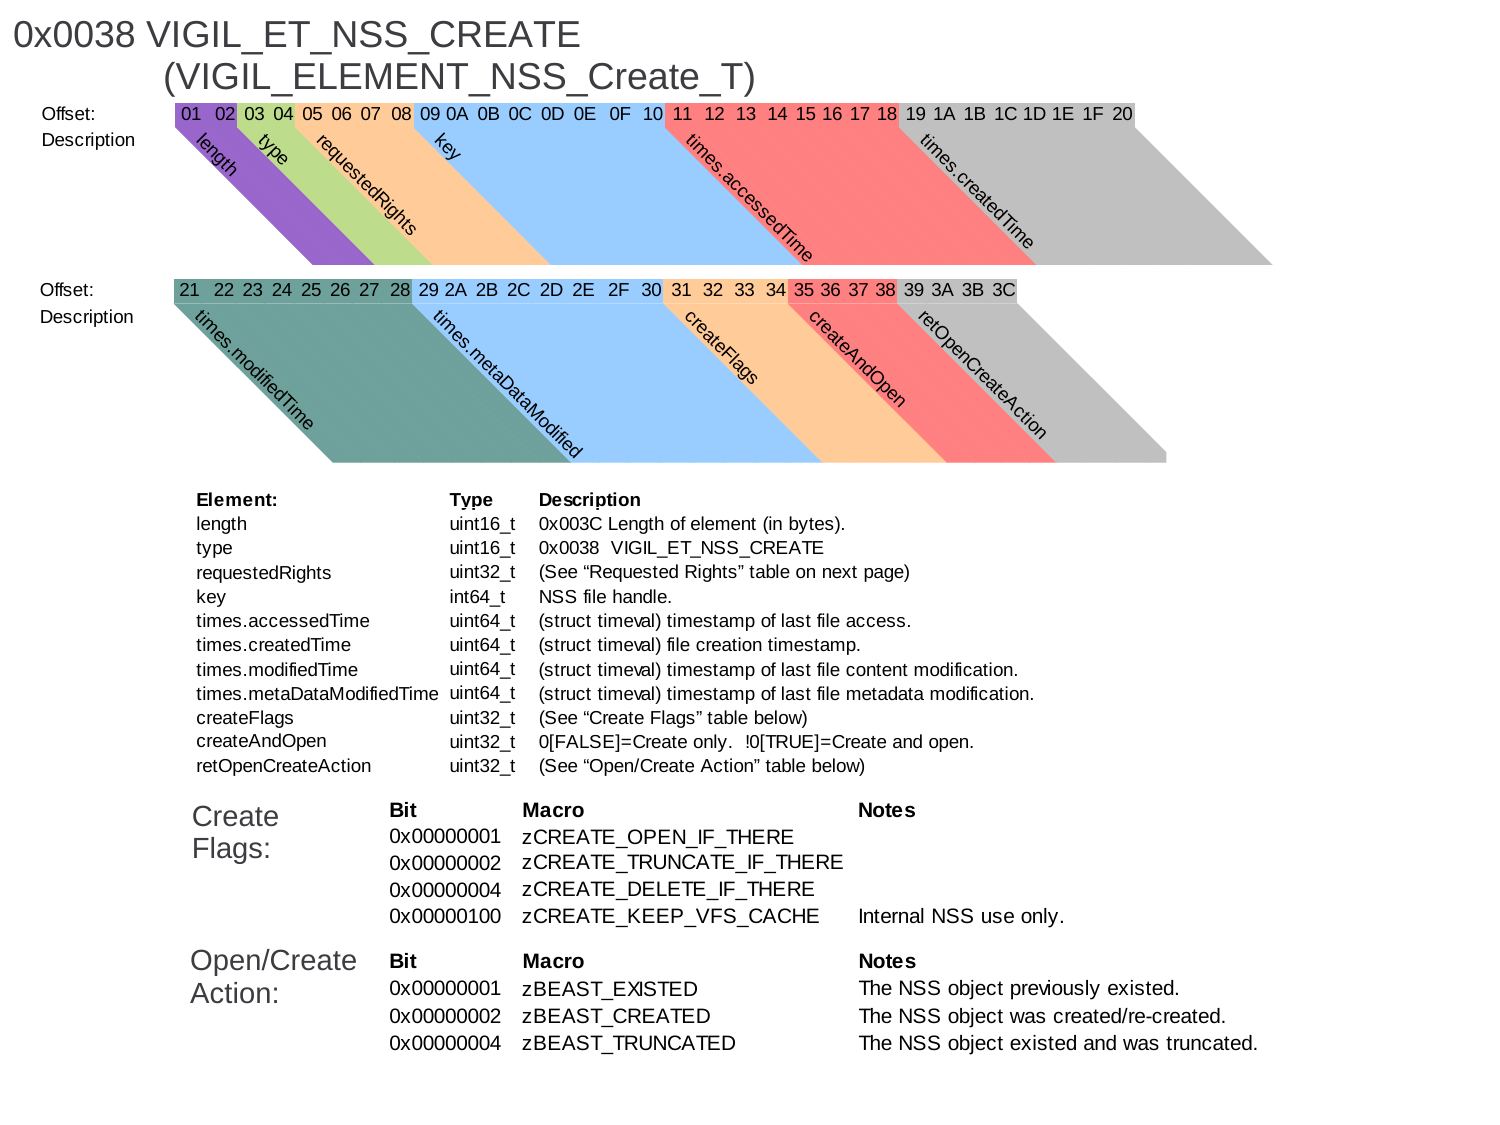

0x0038 VIGIL_ET_NSS_CREATE
	(VIGIL_ELEMENT_NSS_Create_T)
Create
Flags:
Open/Create
Action: